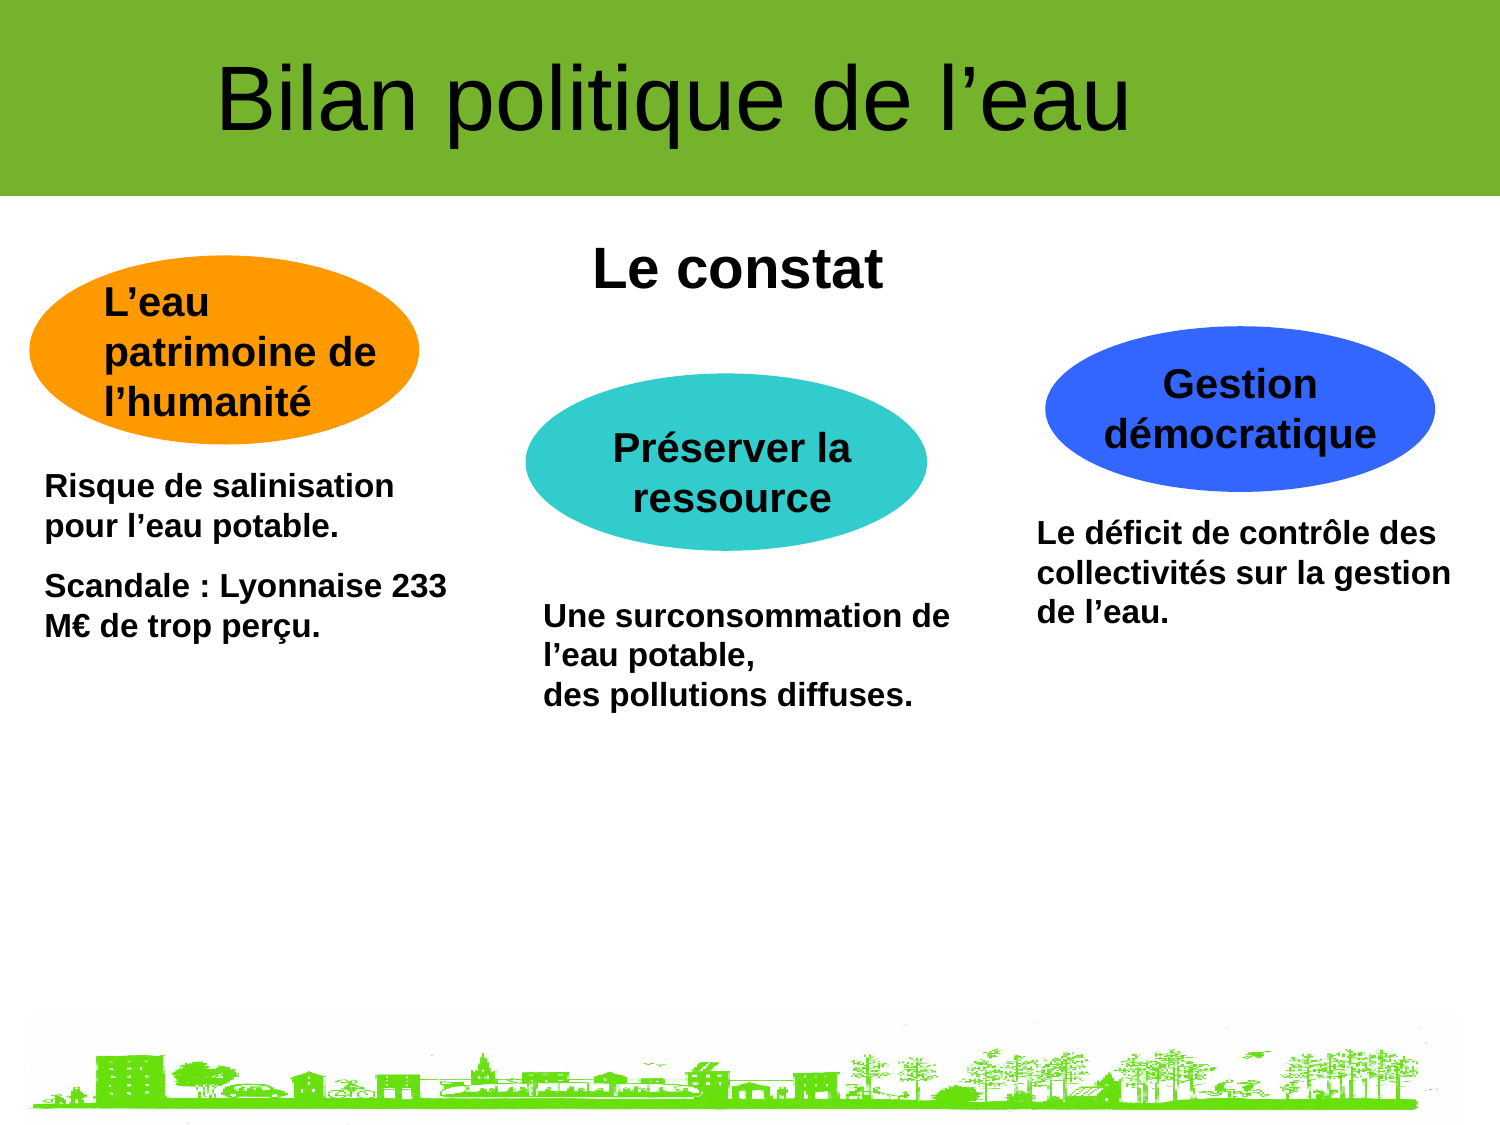

# Bilan politique de l’eau
Le constat
L’eau patrimoine de l’humanité
Gestion démocratique
Préserver la ressource
Risque de salinisation pour l’eau potable.
Scandale : Lyonnaise 233 M€ de trop perçu.
Le déficit de contrôle des collectivités sur la gestion de l’eau.
Une surconsommation de l’eau potable,
des pollutions diffuses.